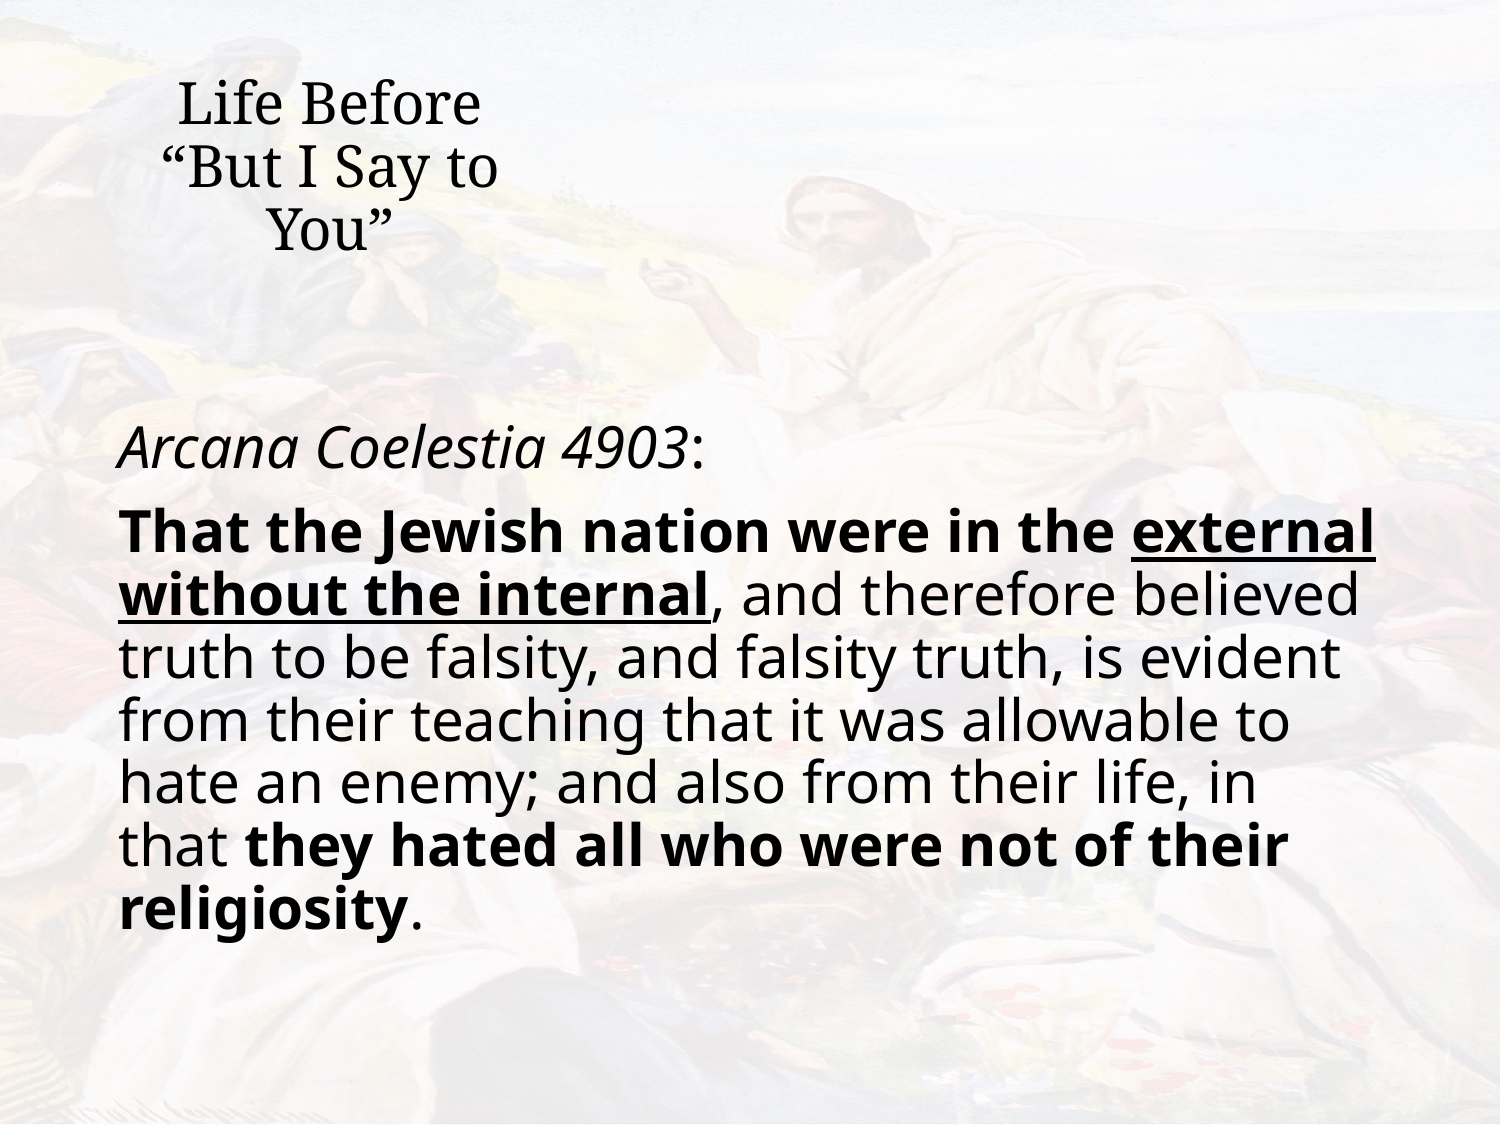

# Life Before “But I Say to You”
Arcana Coelestia 4903:
That the Jewish nation were in the external without the internal, and therefore believed truth to be falsity, and falsity truth, is evident from their teaching that it was allowable to hate an enemy; and also from their life, in that they hated all who were not of their religiosity.